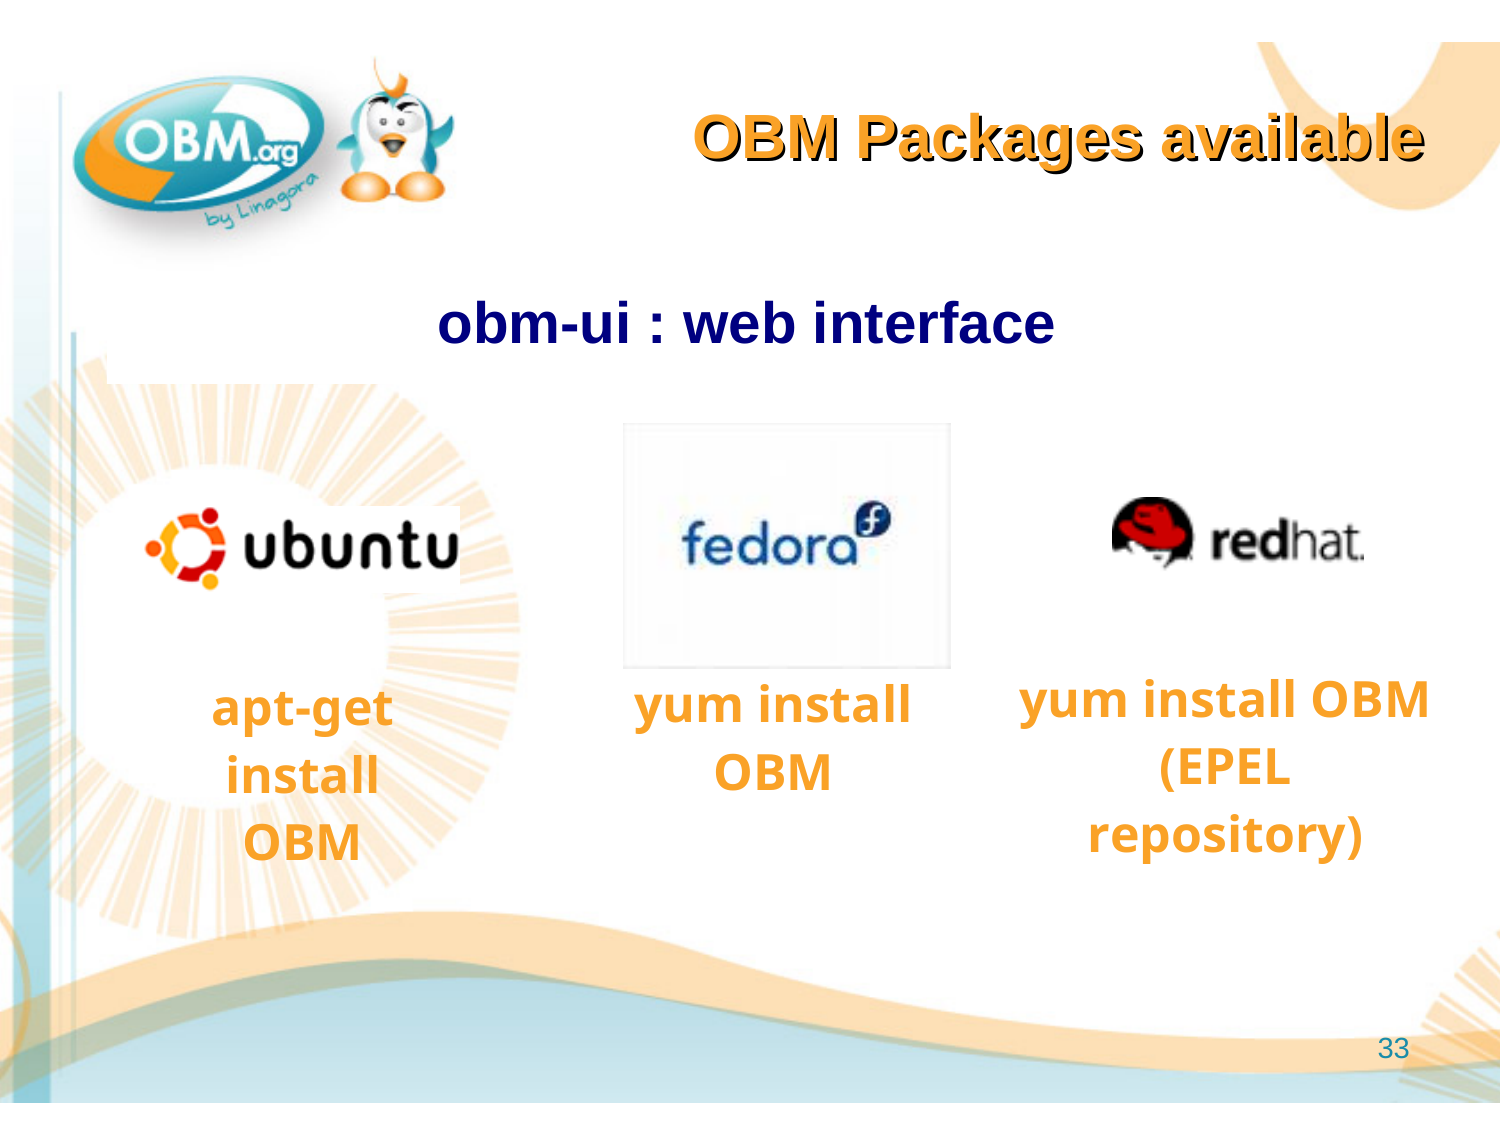

# OBM Packages available
obm-ui : web interface
yum install OBM
(EPEL repository)‏
yum install OBM
apt-get install OBM
33